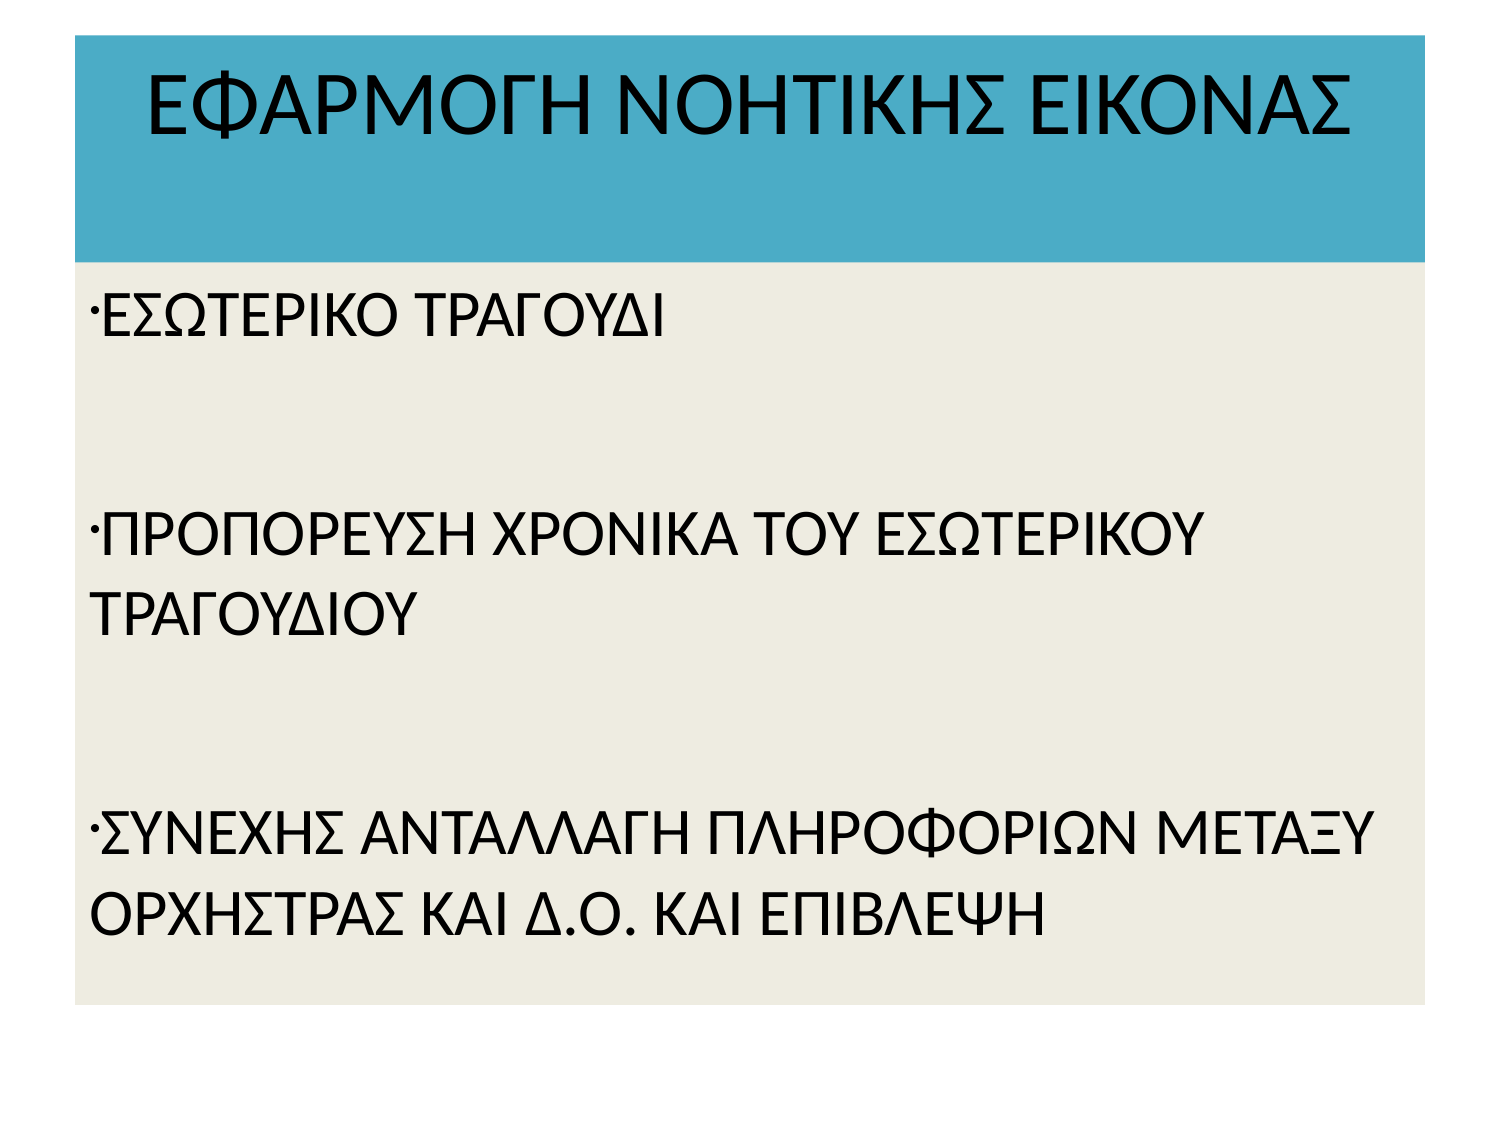

# ΕΦΑΡΜΟΓΗ ΝΟΗΤΙΚΗΣ EIKONAΣ
ΕΣΩΤΕΡΙΚΟ ΤΡΑΓΟΥΔΙ
ΠΡΟΠΟΡΕΥΣΗ ΧΡΟΝΙΚΑ ΤΟΥ ΕΣΩΤΕΡΙΚΟΥ ΤΡΑΓΟΥΔΙΟΥ
ΣΥΝΕΧΗΣ ΑΝΤΑΛΛΑΓΗ ΠΛΗΡΟΦΟΡΙΩΝ ΜΕΤΑΞΥ ΟΡΧΗΣΤΡΑΣ ΚΑΙ Δ.Ο. ΚΑΙ ΕΠΙΒΛΕΨΗ